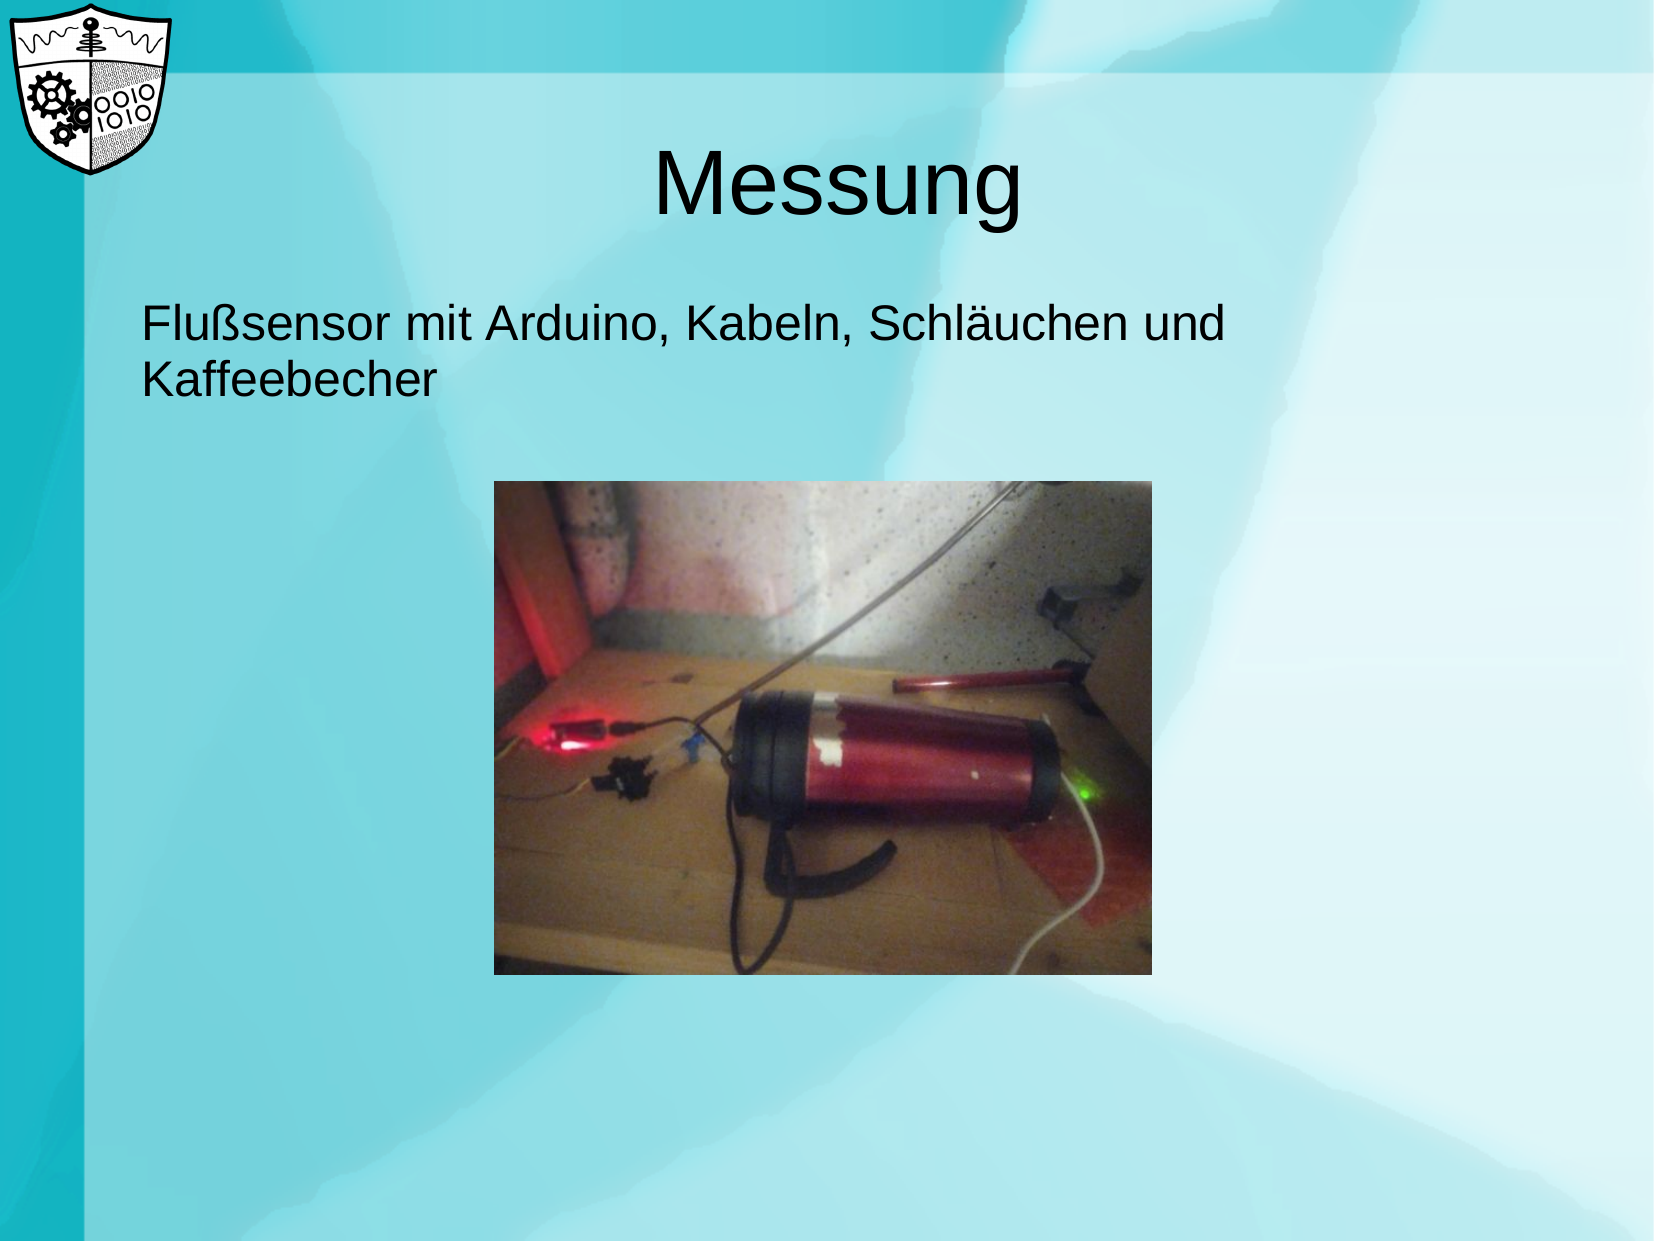

# Messung
Flußsensor mit Arduino, Kabeln, Schläuchen und Kaffeebecher